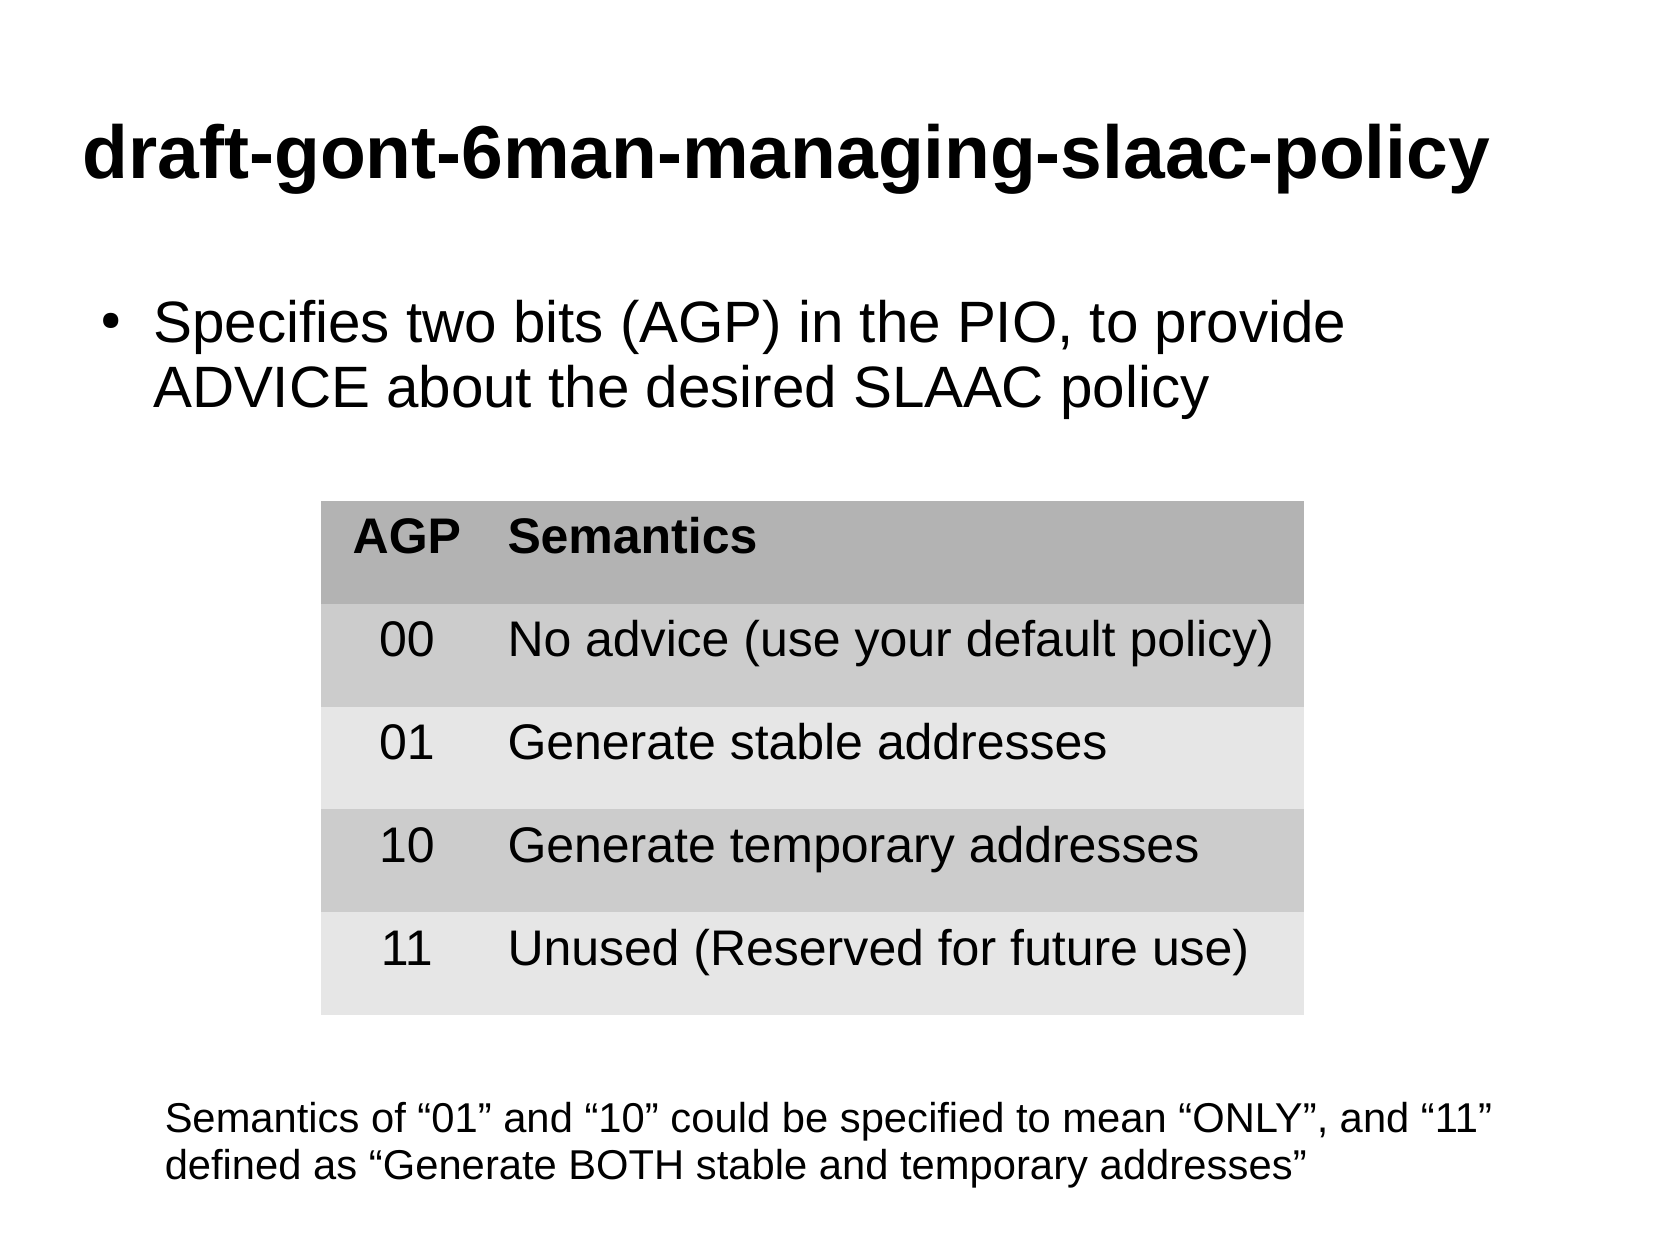

# draft-gont-6man-managing-slaac-policy
Specifies two bits (AGP) in the PIO, to provide ADVICE about the desired SLAAC policy
| AGP | Semantics |
| --- | --- |
| 00 | No advice (use your default policy) |
| 01 | Generate stable addresses |
| 10 | Generate temporary addresses |
| 11 | Unused (Reserved for future use) |
Semantics of “01” and “10” could be specified to mean “ONLY”, and “11” defined as “Generate BOTH stable and temporary addresses”